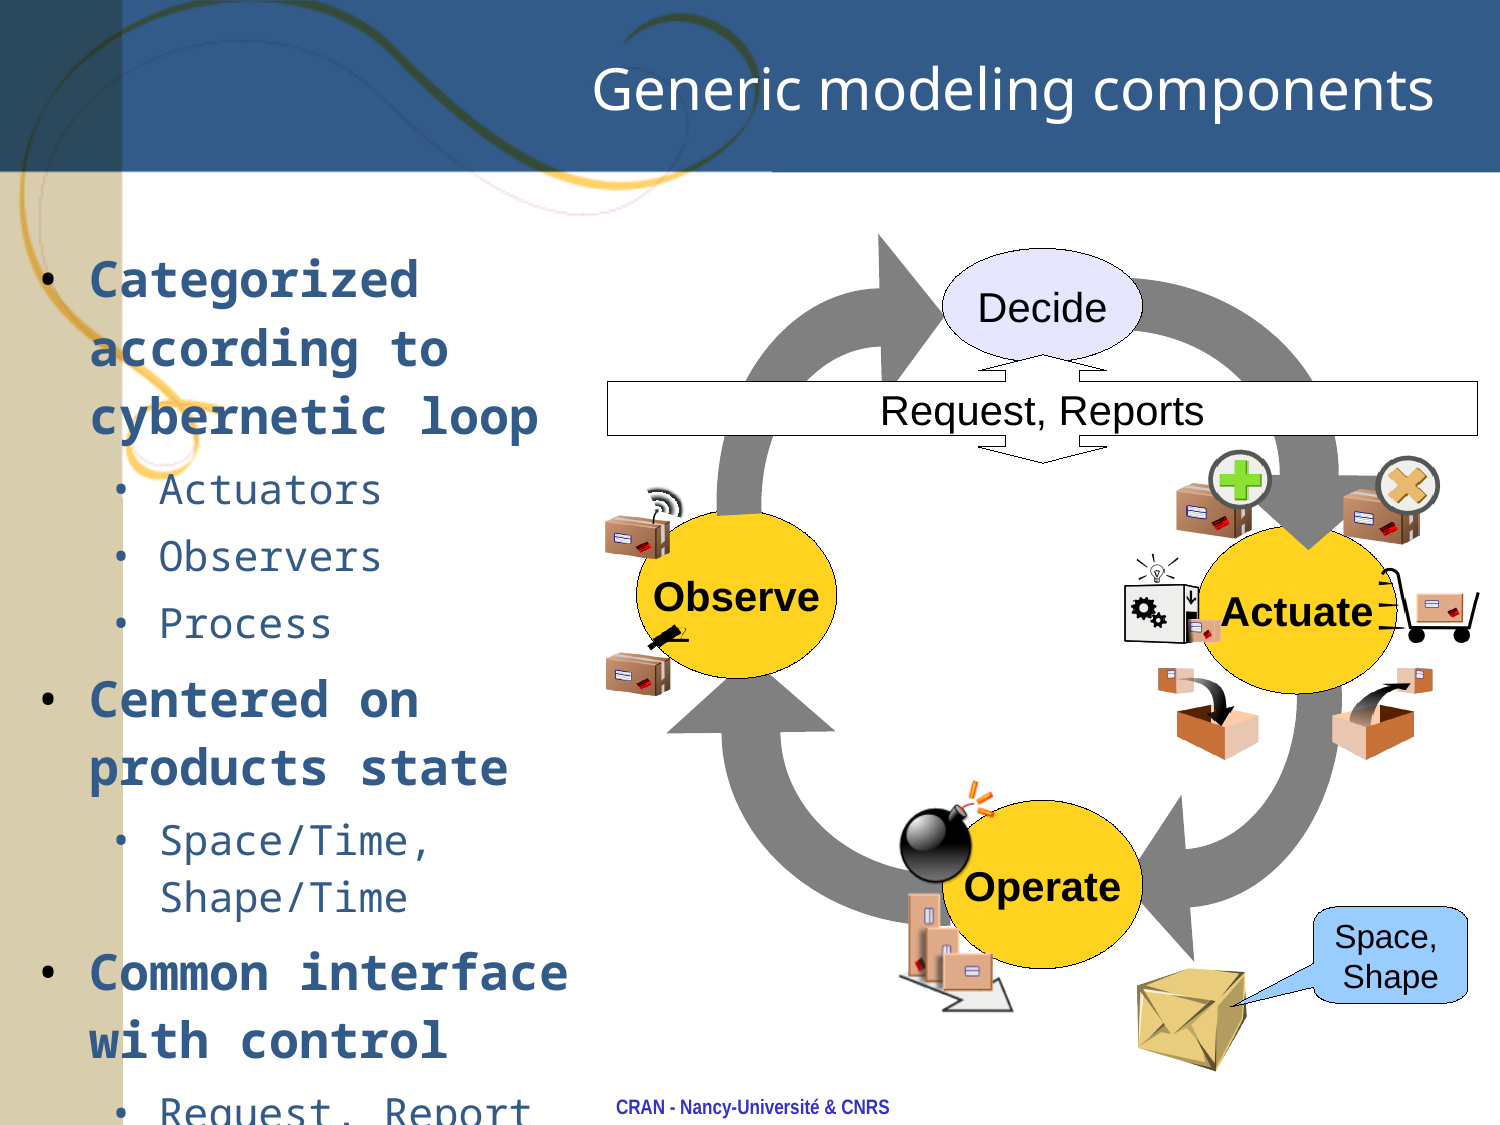

# Generic modeling components
Categorized according to cybernetic loop
Actuators
Observers
Process
Centered on products state
Space/Time, Shape/Time
Common interface with control
Request, Report
A Model is a kind of Module
Decide
Request, Reports
Observe
Actuate
Operate
Space,
Shape